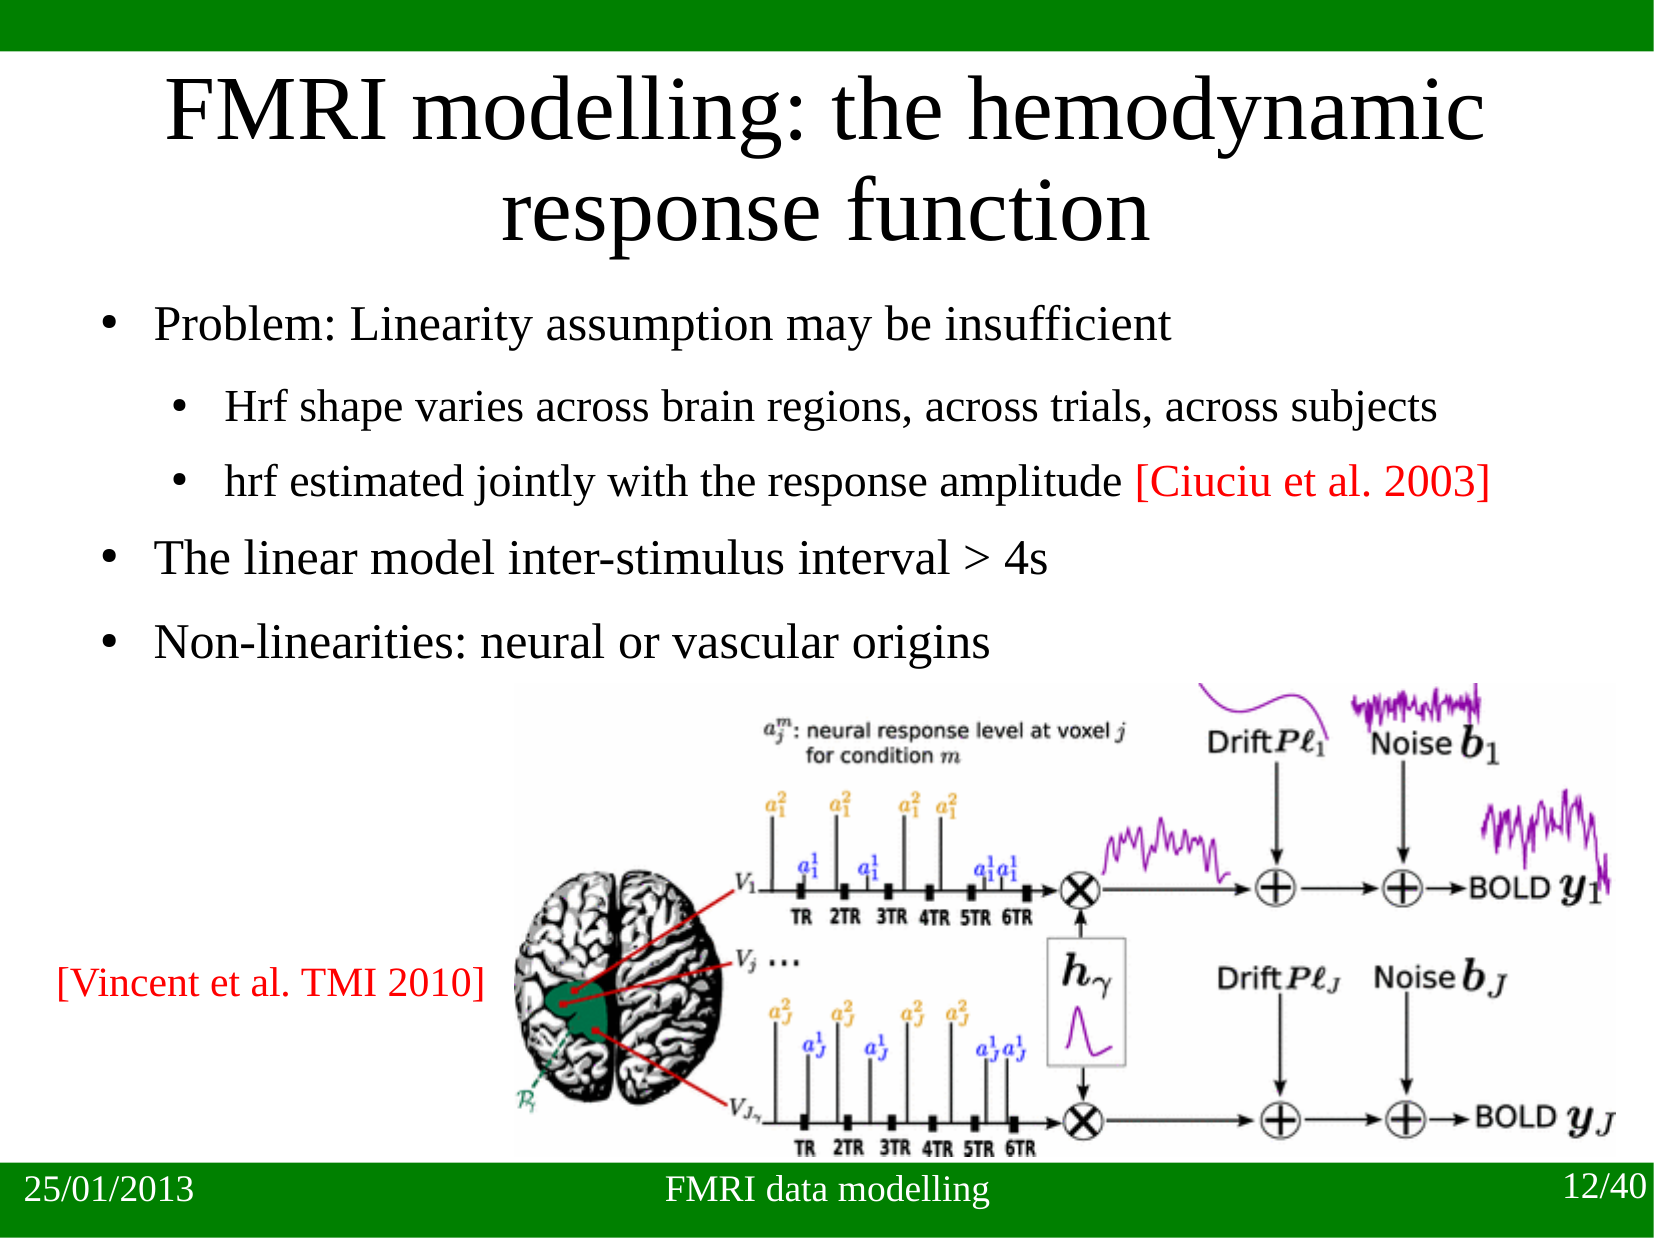

# FMRI modelling: the hemodynamic response function
Problem: Linearity assumption may be insufficient
Hrf shape varies across brain regions, across trials, across subjects
hrf estimated jointly with the response amplitude [Ciuciu et al. 2003]
The linear model inter-stimulus interval > 4s
Non-linearities: neural or vascular origins
[Vincent et al. TMI 2010]
12